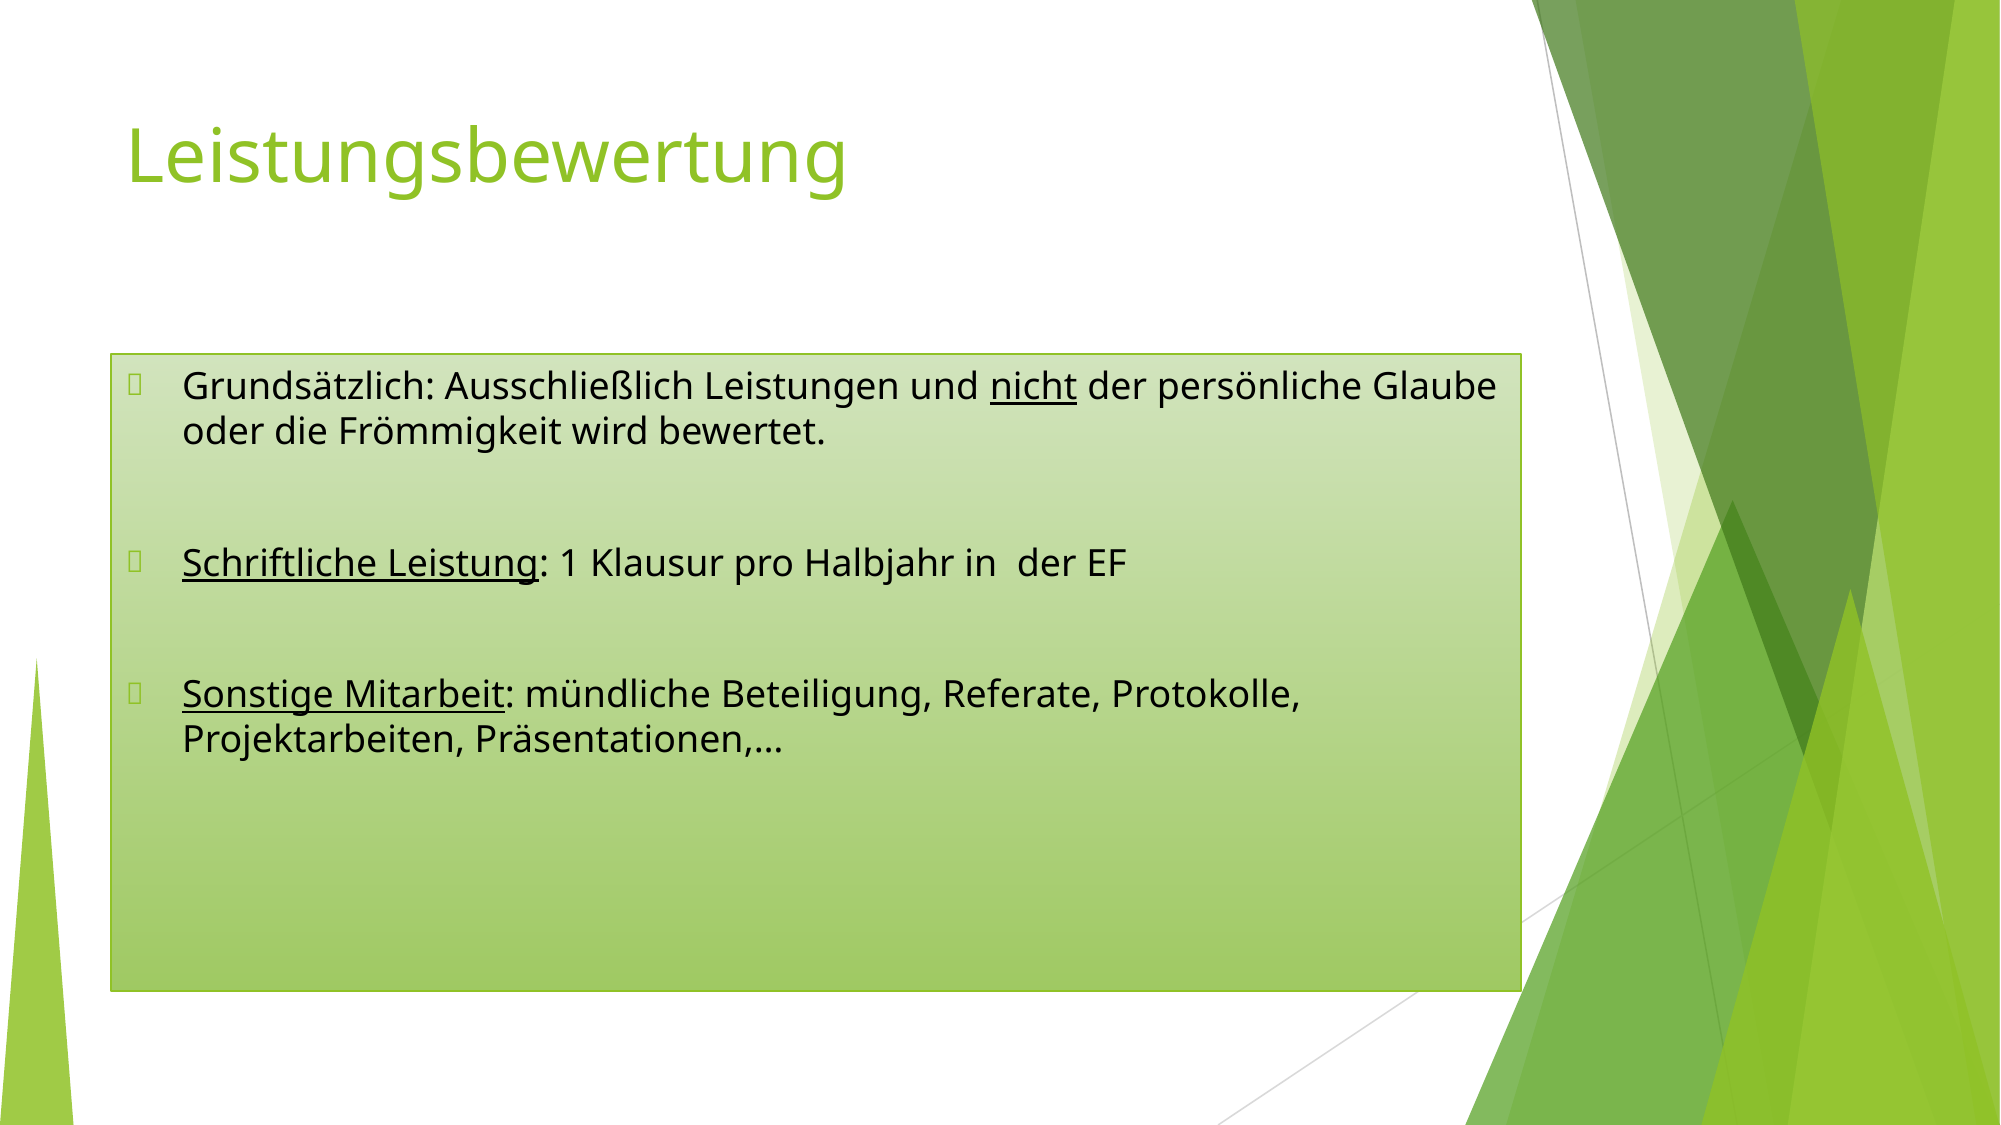

# Leistungsbewertung
Grundsätzlich: Ausschließlich Leistungen und nicht der persönliche Glaube oder die Frömmigkeit wird bewertet.
Schriftliche Leistung: 1 Klausur pro Halbjahr in der EF
Sonstige Mitarbeit: mündliche Beteiligung, Referate, Protokolle, Projektarbeiten, Präsentationen,…